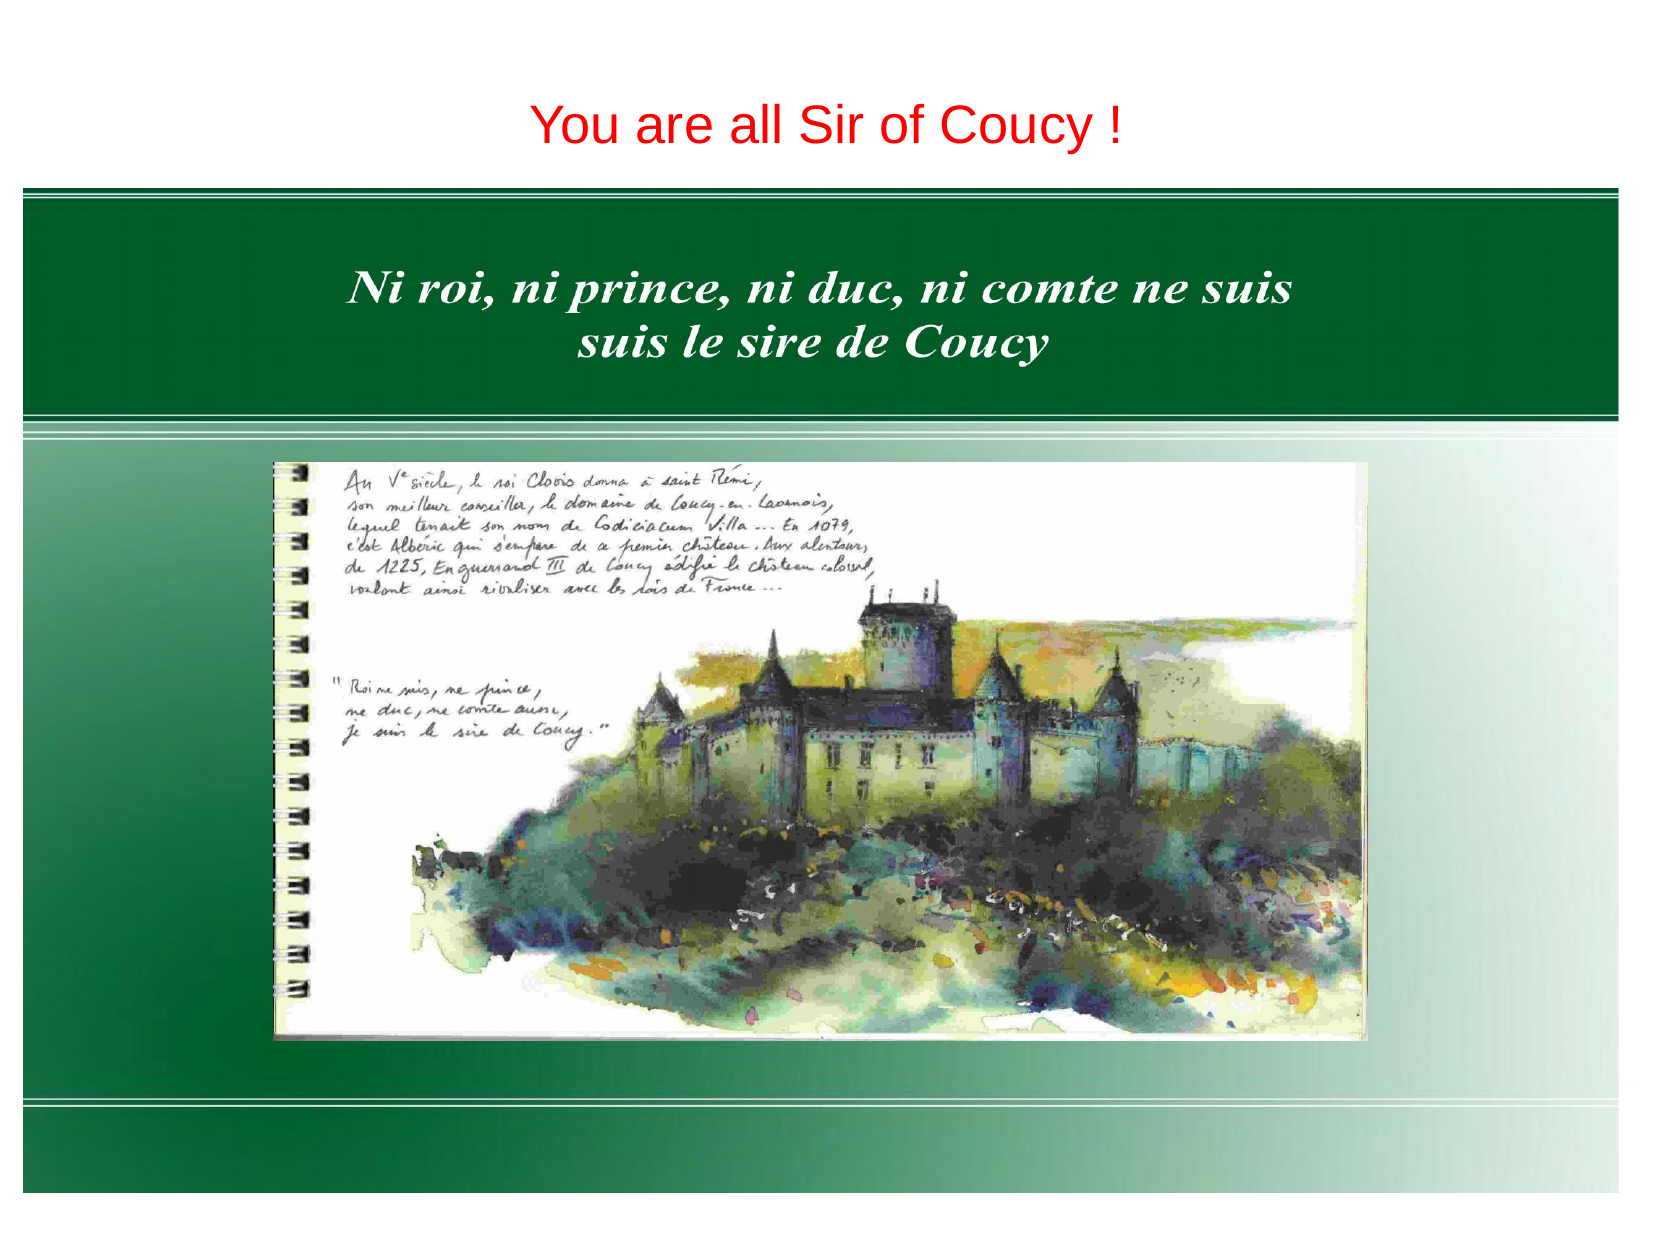

# You are all Sir of Coucy !